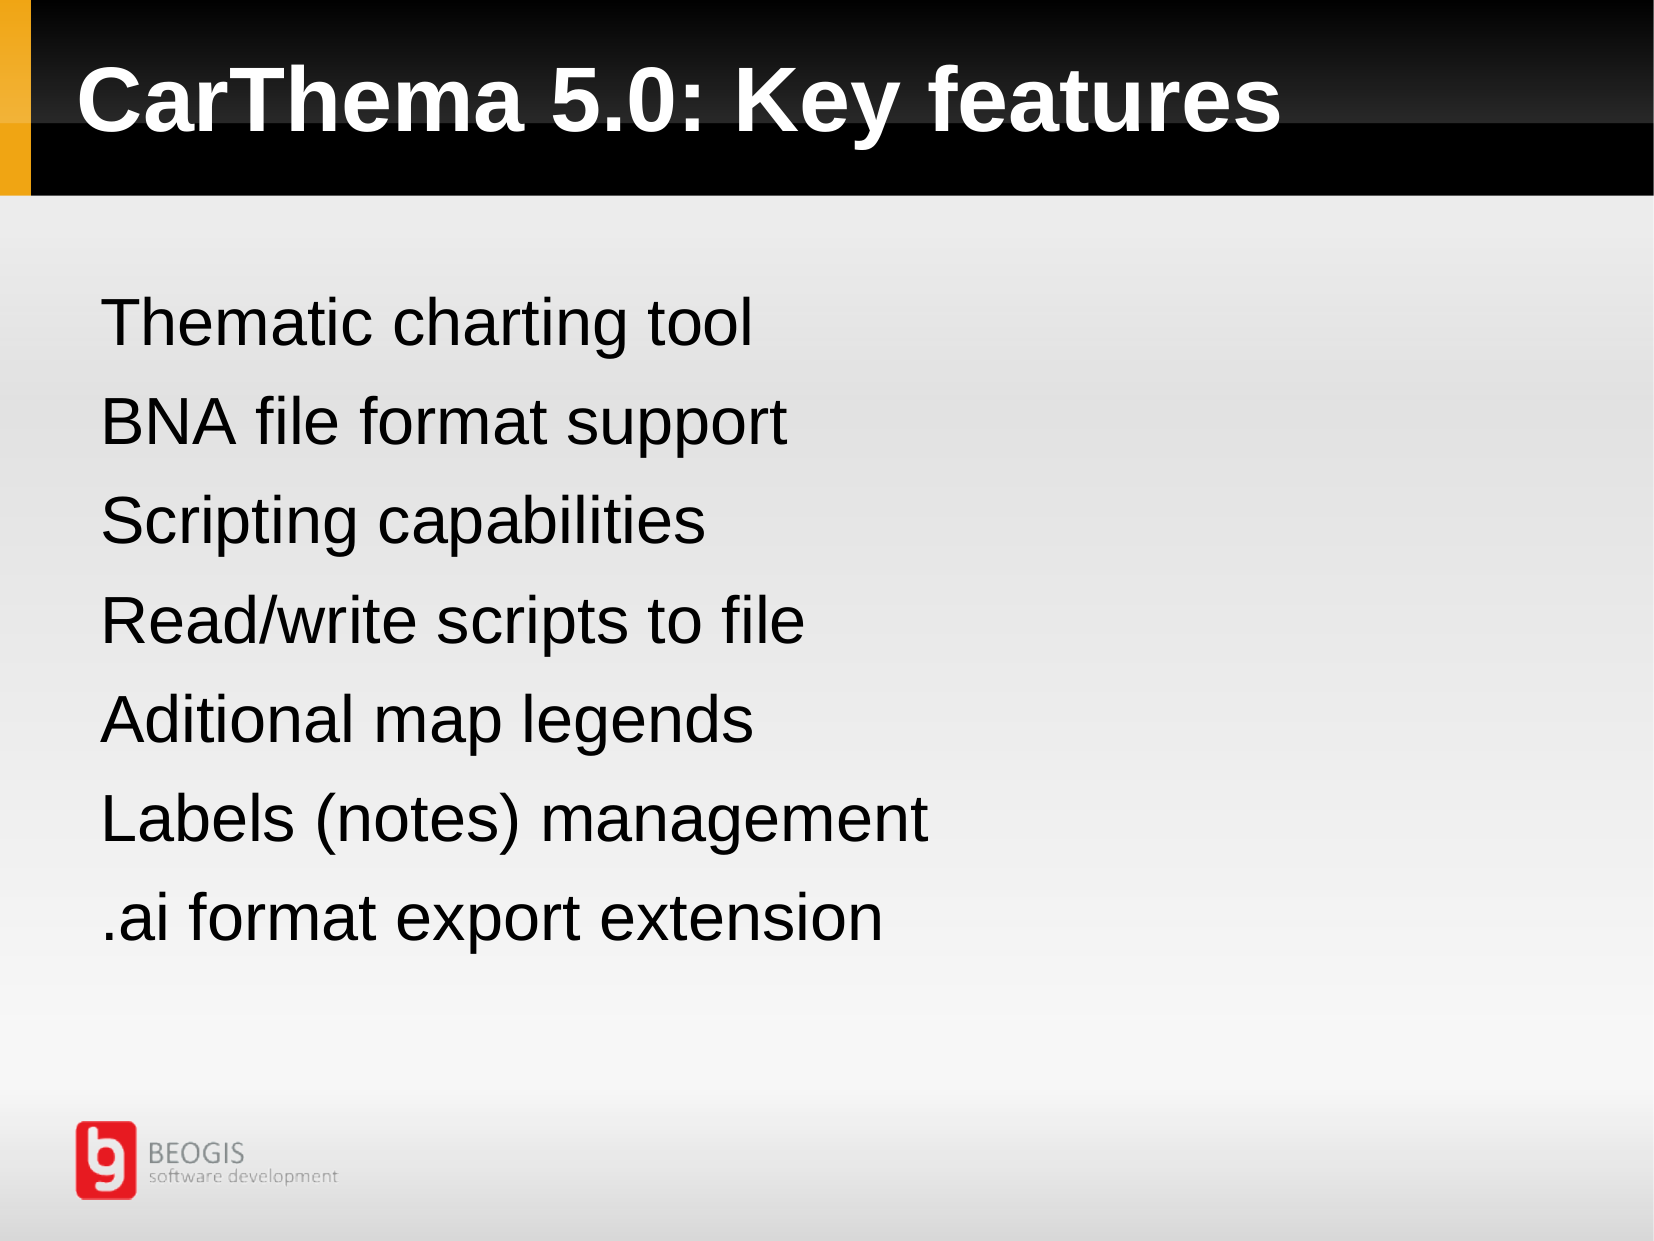

# CarThema 5.0: Key features
Thematic charting tool
BNA file format support
Scripting capabilities
Read/write scripts to file
Aditional map legends
Labels (notes) management
.ai format export extension